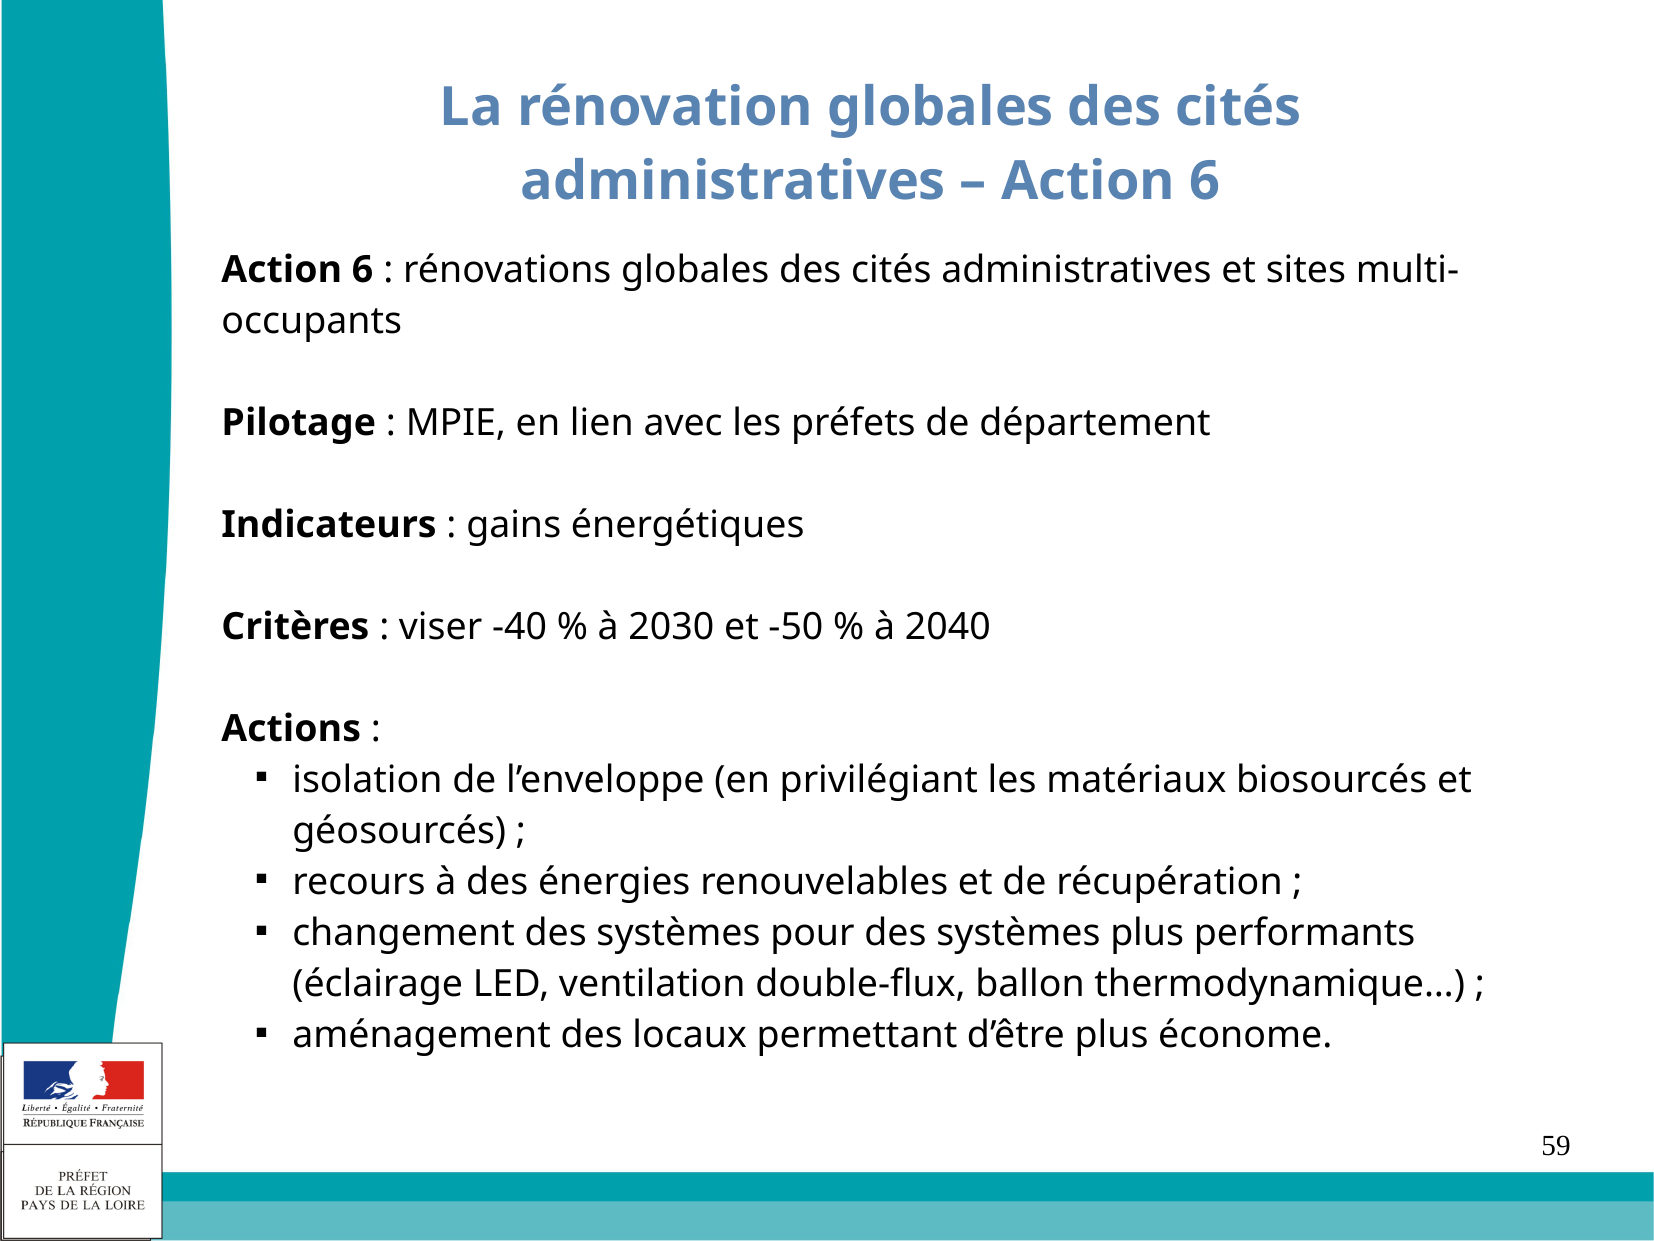

La rénovation globales des cités administratives – Action 6
Action 6 : rénovations globales des cités administratives et sites multi-occupants
Pilotage : MPIE, en lien avec les préfets de département
Indicateurs : gains énergétiques
Critères : viser -40 % à 2030 et -50 % à 2040
Actions :
isolation de l’enveloppe (en privilégiant les matériaux biosourcés et géosourcés) ;
recours à des énergies renouvelables et de récupération ;
changement des systèmes pour des systèmes plus performants (éclairage LED, ventilation double-flux, ballon thermodynamique…) ;
aménagement des locaux permettant d’être plus économe.
59